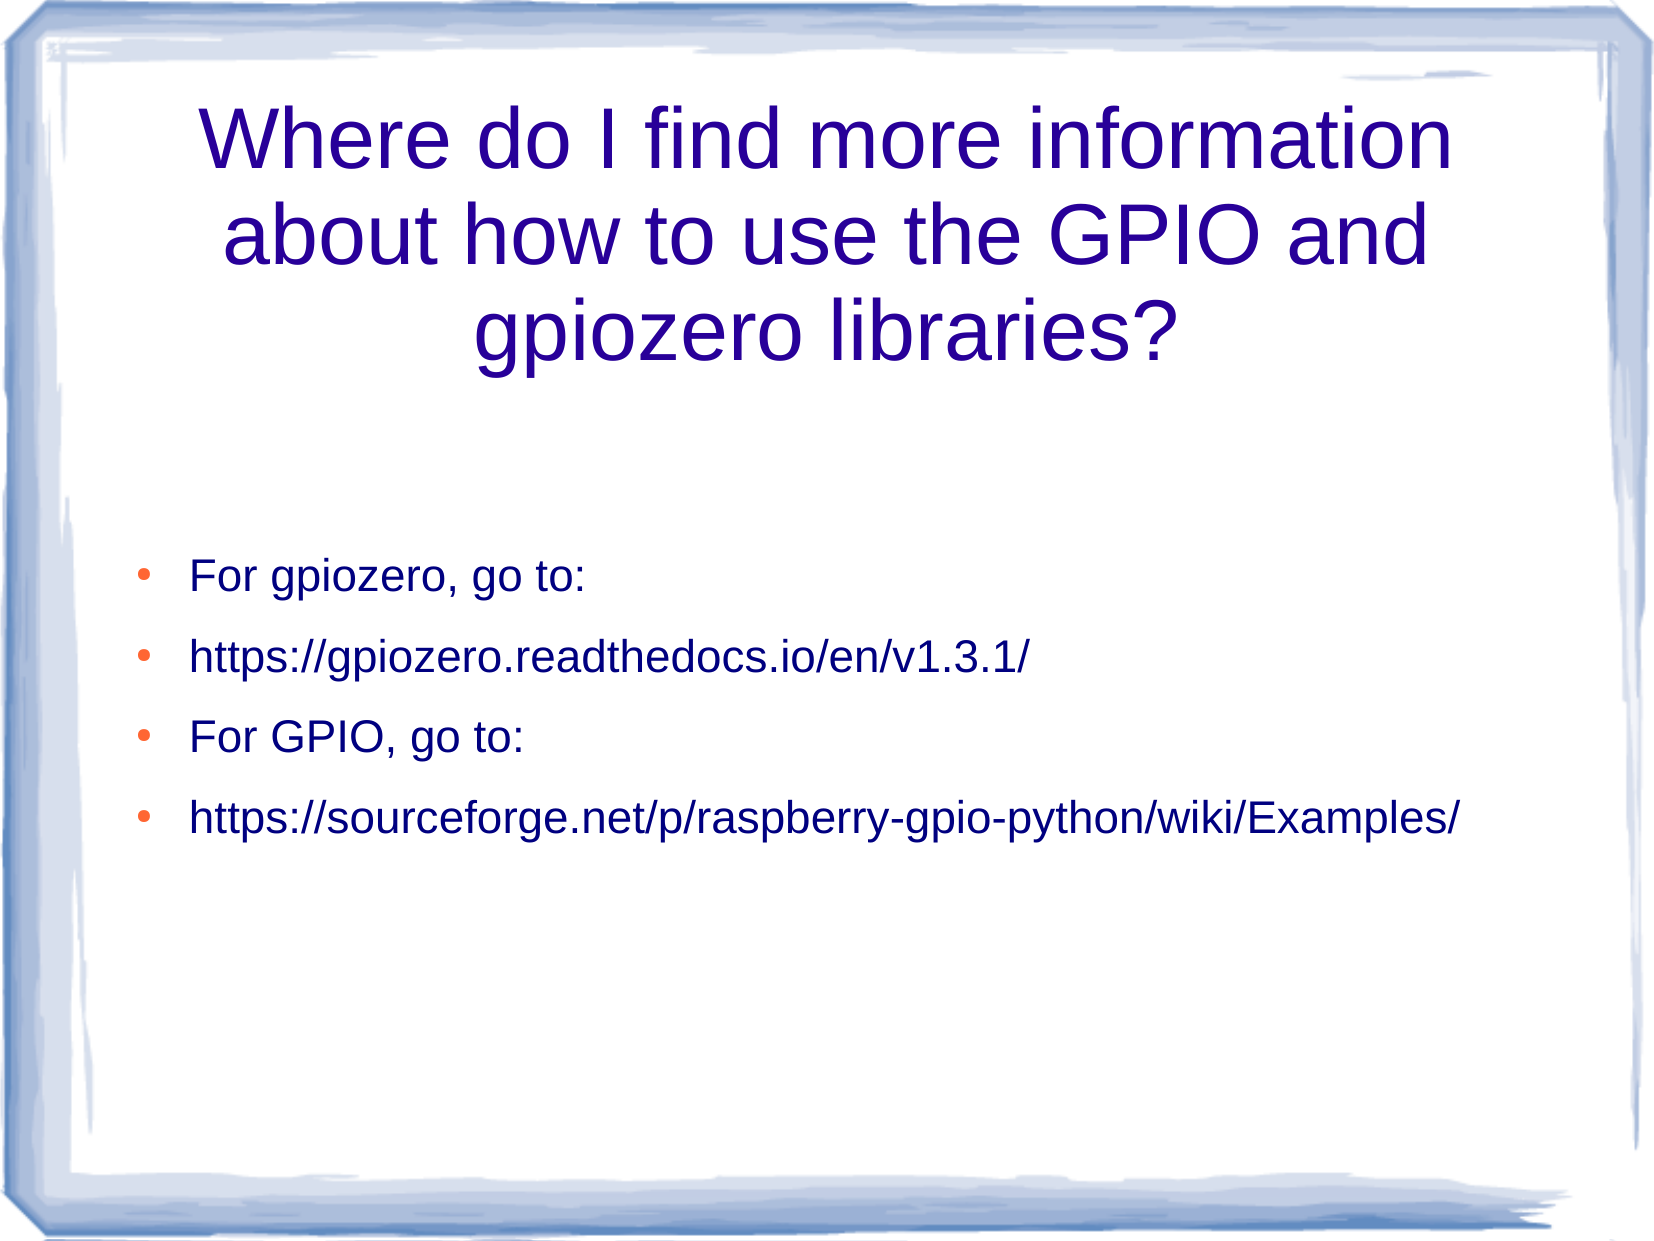

# Where do I find more information about how to use the GPIO and gpiozero libraries?
For gpiozero, go to:
https://gpiozero.readthedocs.io/en/v1.3.1/
For GPIO, go to:
https://sourceforge.net/p/raspberry-gpio-python/wiki/Examples/